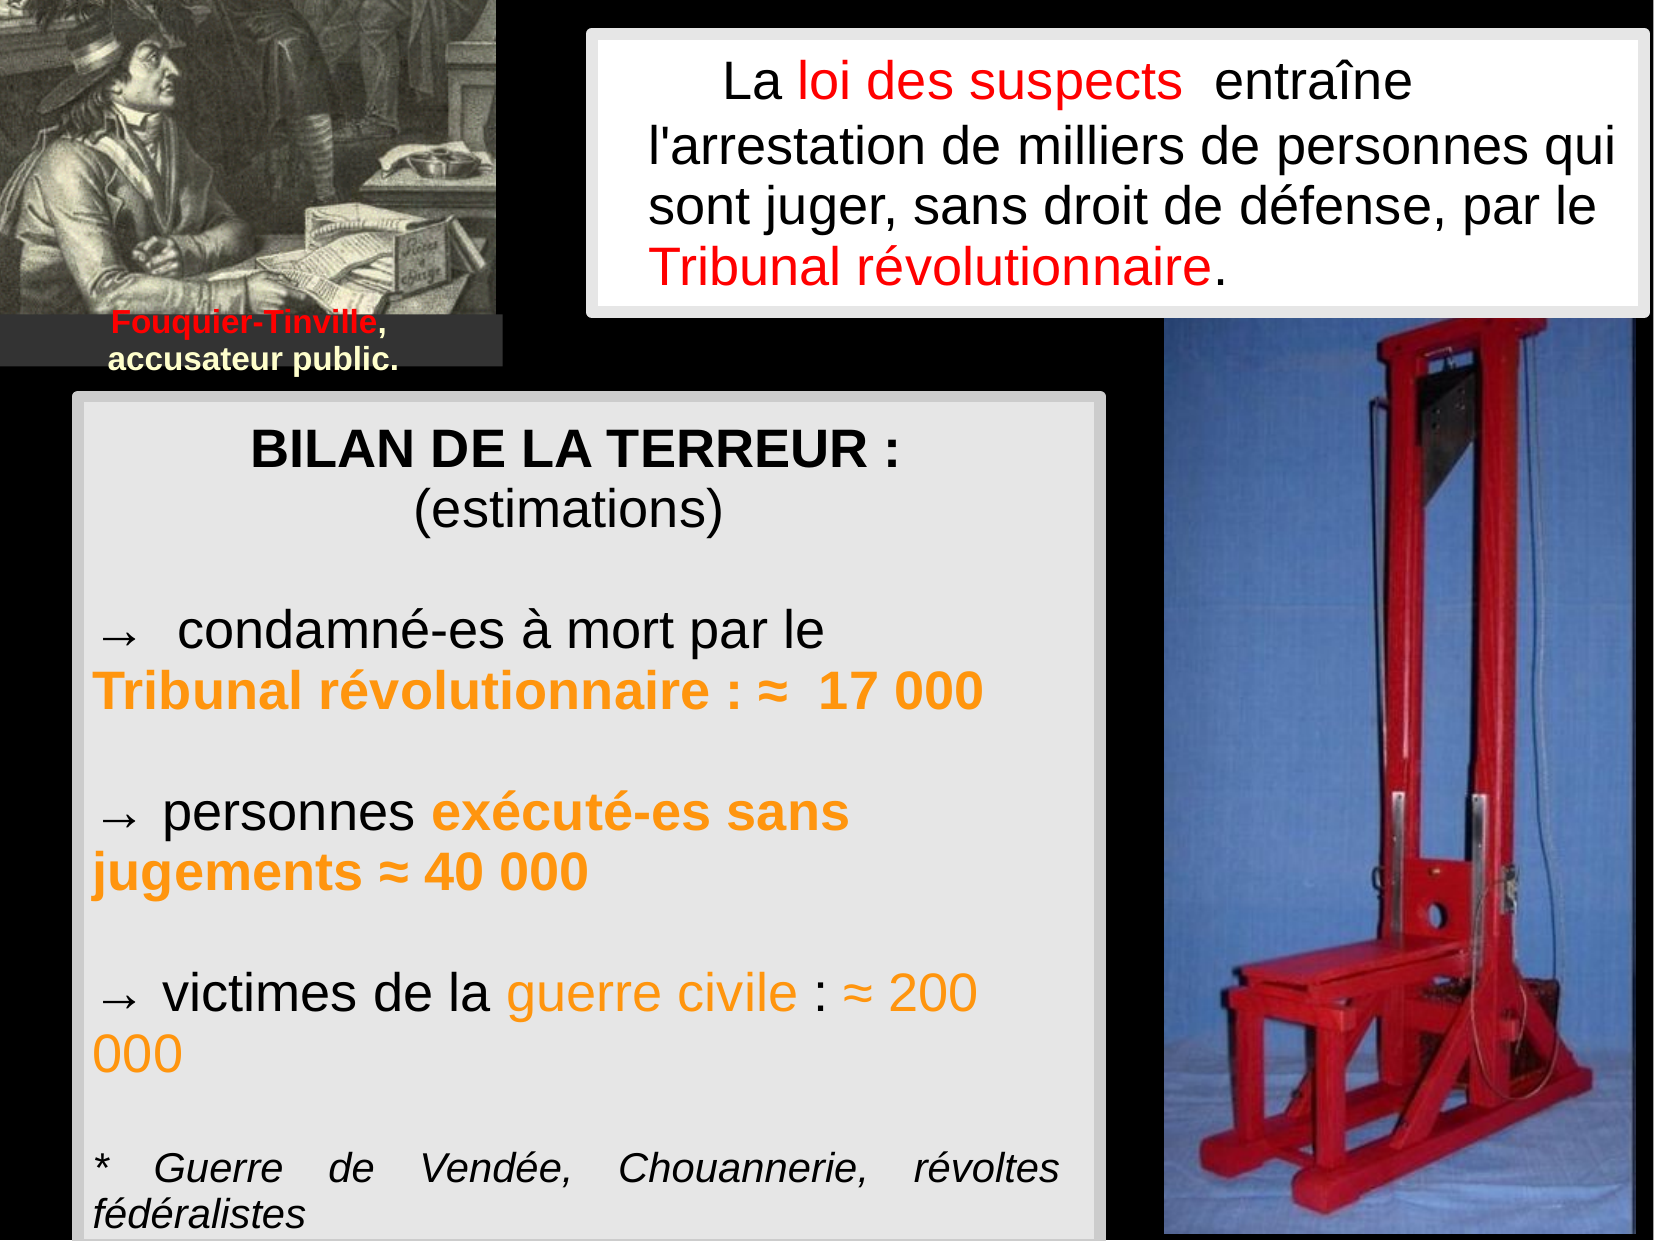

La loi des suspects  entraîne l'arrestation de milliers de personnes qui sont juger, sans droit de défense, par le Tribunal révolutionnaire.
Fouquier-Tinville,
 accusateur public.
BILAN DE LA TERREUR :
(estimations)
→ condamné-es à mort par le
Tribunal révolutionnaire : ≈ 17 000
→ personnes exécuté-es sans jugements ≈ 40 000
→ victimes de la guerre civile : ≈ 200 000
* Guerre de Vendée, Chouannerie, révoltes fédéralistes